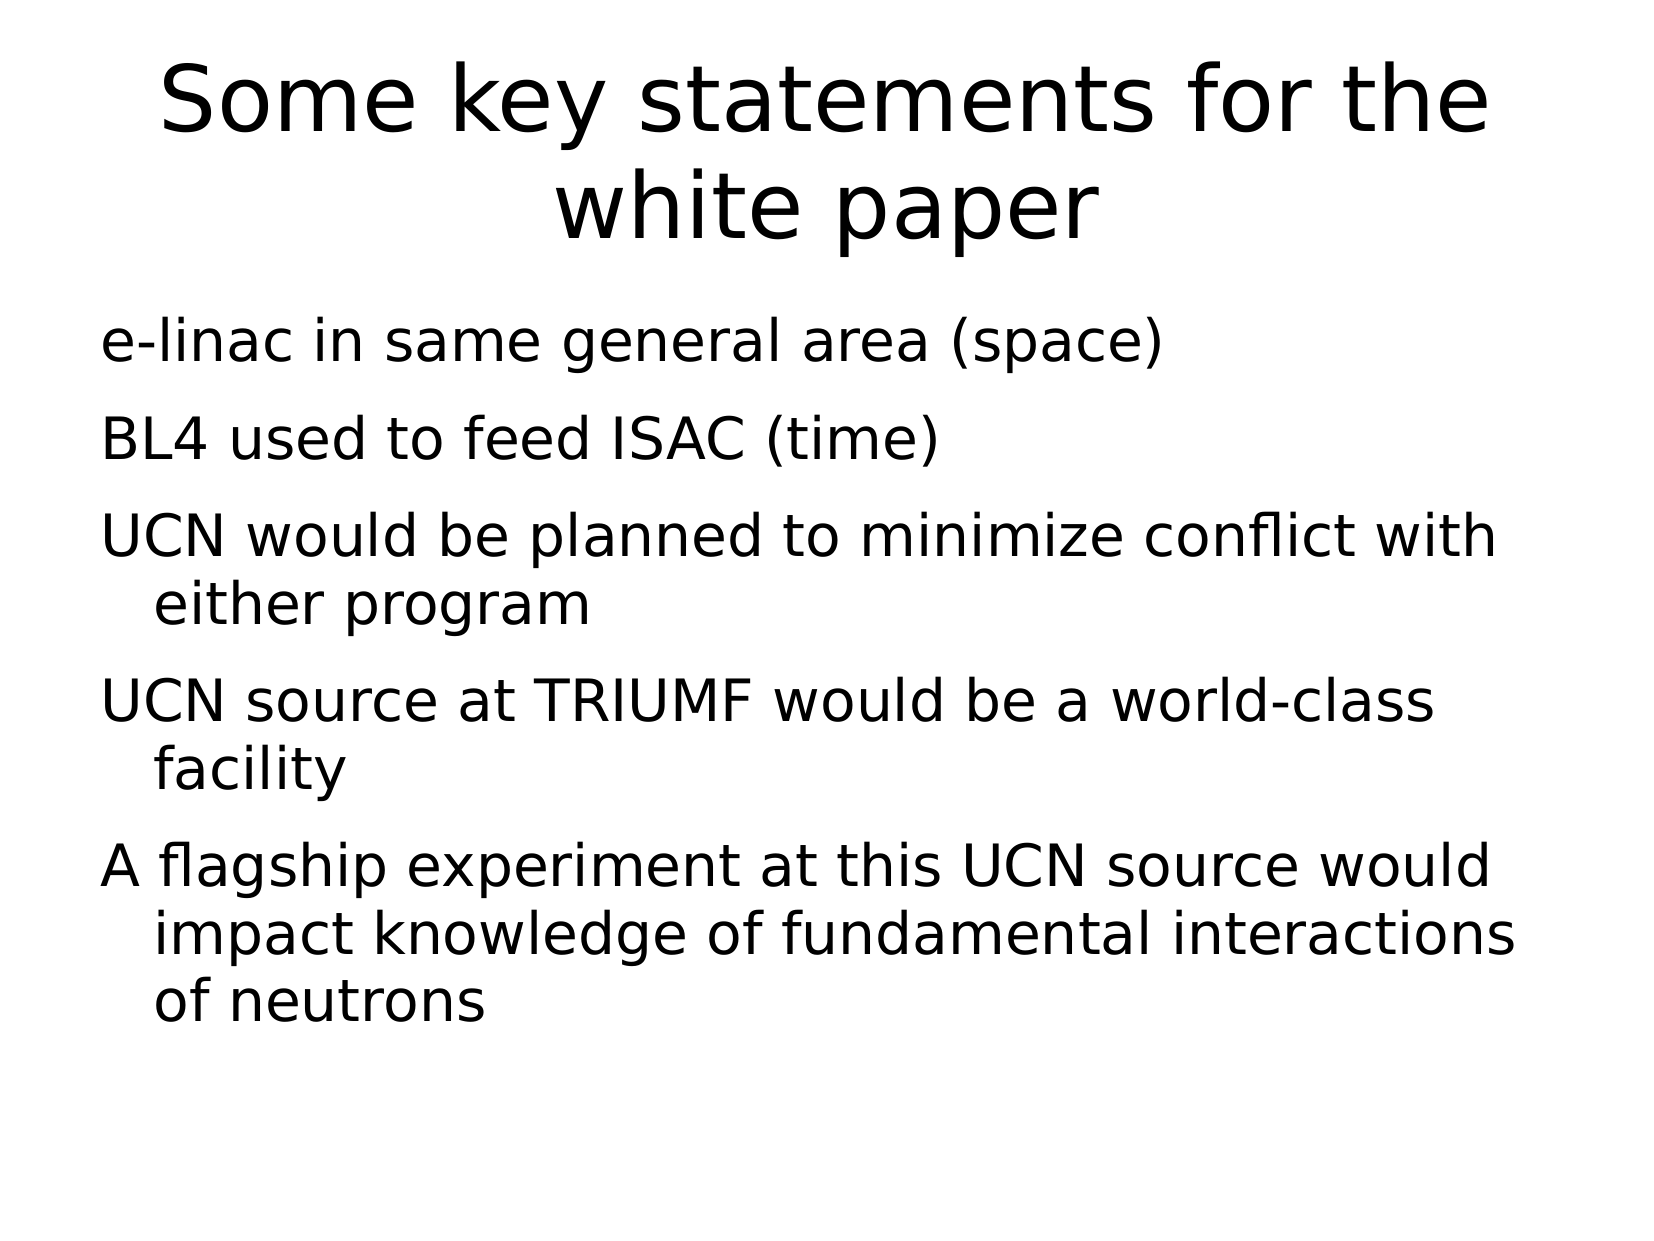

# Some key statements for the white paper
e-linac in same general area (space)
BL4 used to feed ISAC (time)
UCN would be planned to minimize conflict with either program
UCN source at TRIUMF would be a world-class facility
A flagship experiment at this UCN source would impact knowledge of fundamental interactions of neutrons